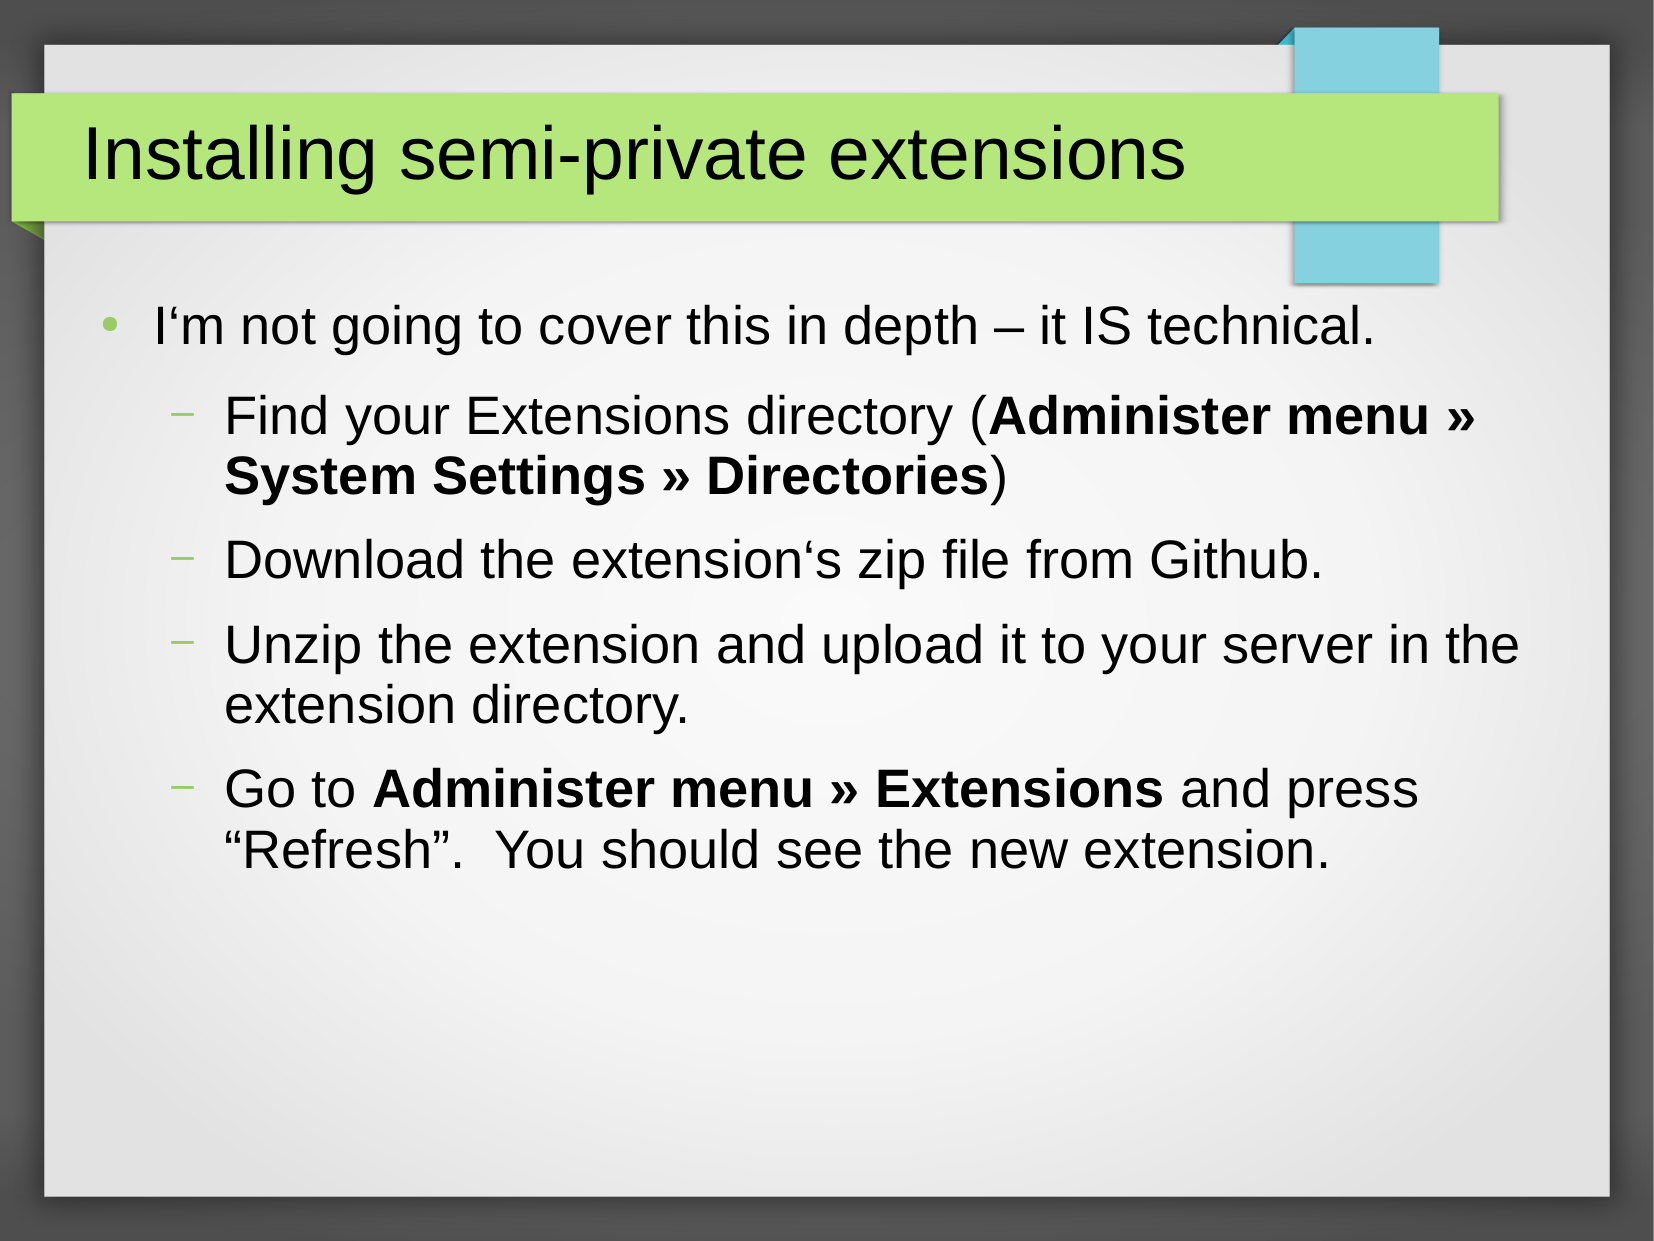

# Installing semi-private extensions
I‘m not going to cover this in depth – it IS technical.
Find your Extensions directory (Administer menu » System Settings » Directories)
Download the extension‘s zip file from Github.
Unzip the extension and upload it to your server in the extension directory.
Go to Administer menu » Extensions and press “Refresh”. You should see the new extension.